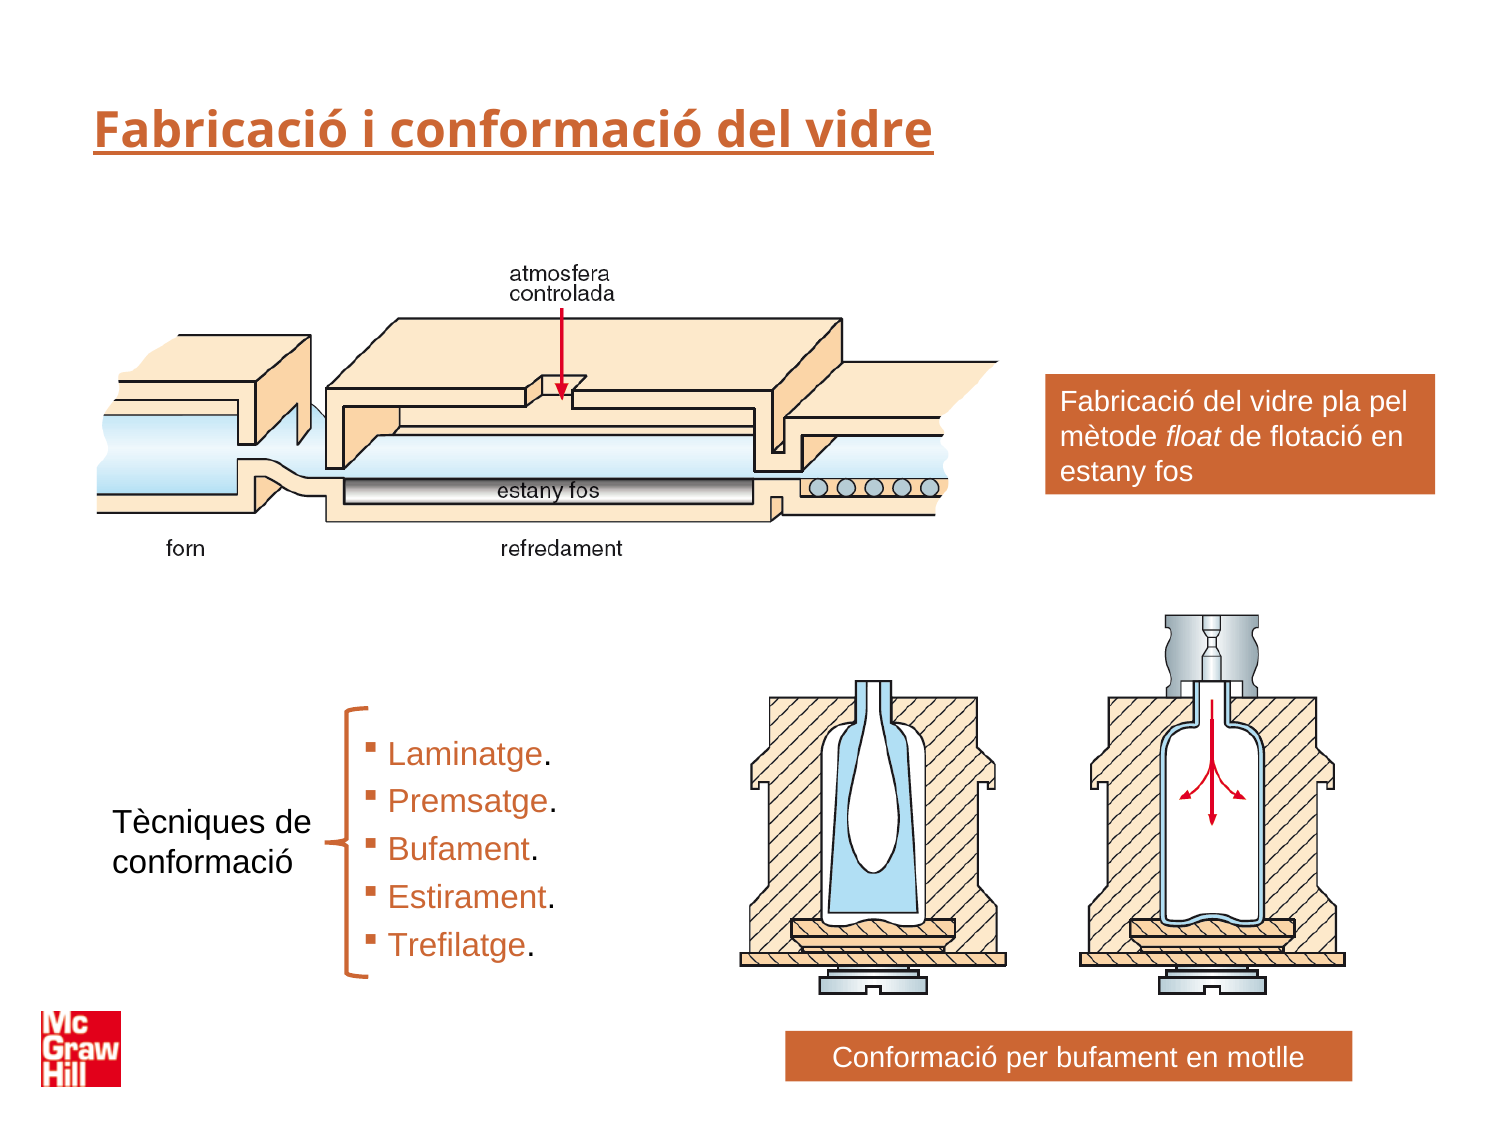

Fabricació i conformació del vidre
Fabricació del vidre pla pel mètode float de flotació en estany fos
 Laminatge.
 Premsatge.
 Bufament.
 Estirament.
 Trefilatge.
Tècniques de conformació
Conformació per bufament en motlle